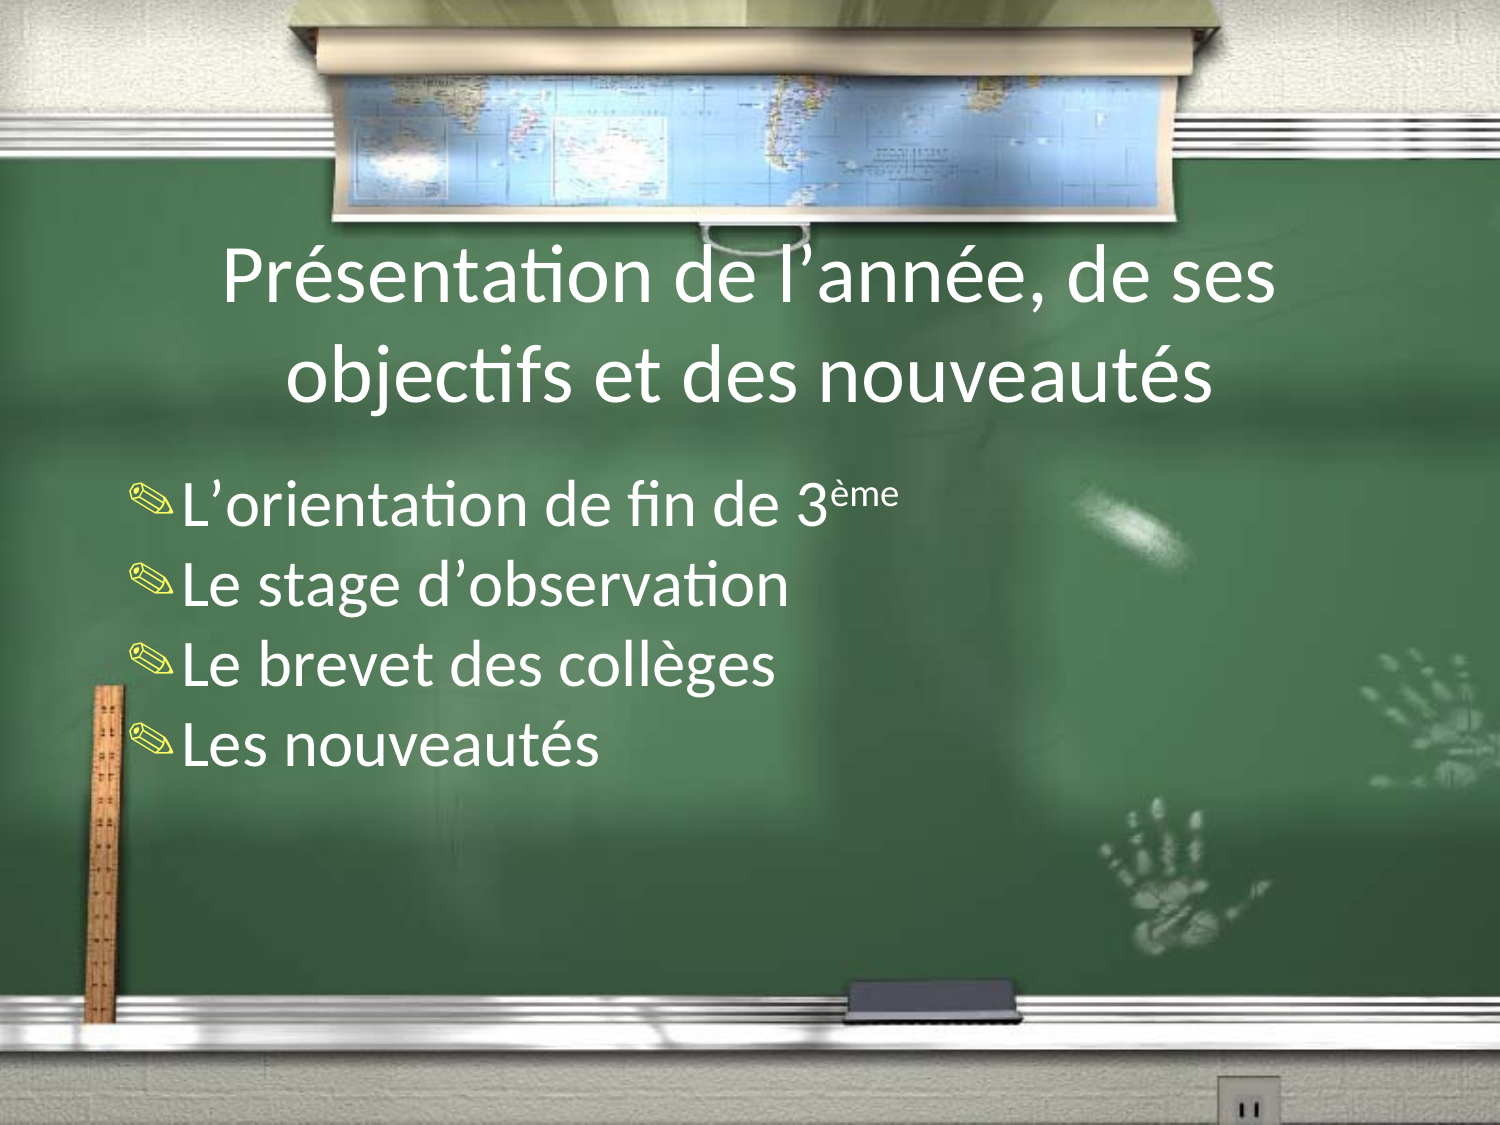

Présentation de l’année, de ses objectifs et des nouveautés
L’orientation de fin de 3ème
Le stage d’observation
Le brevet des collèges
Les nouveautés